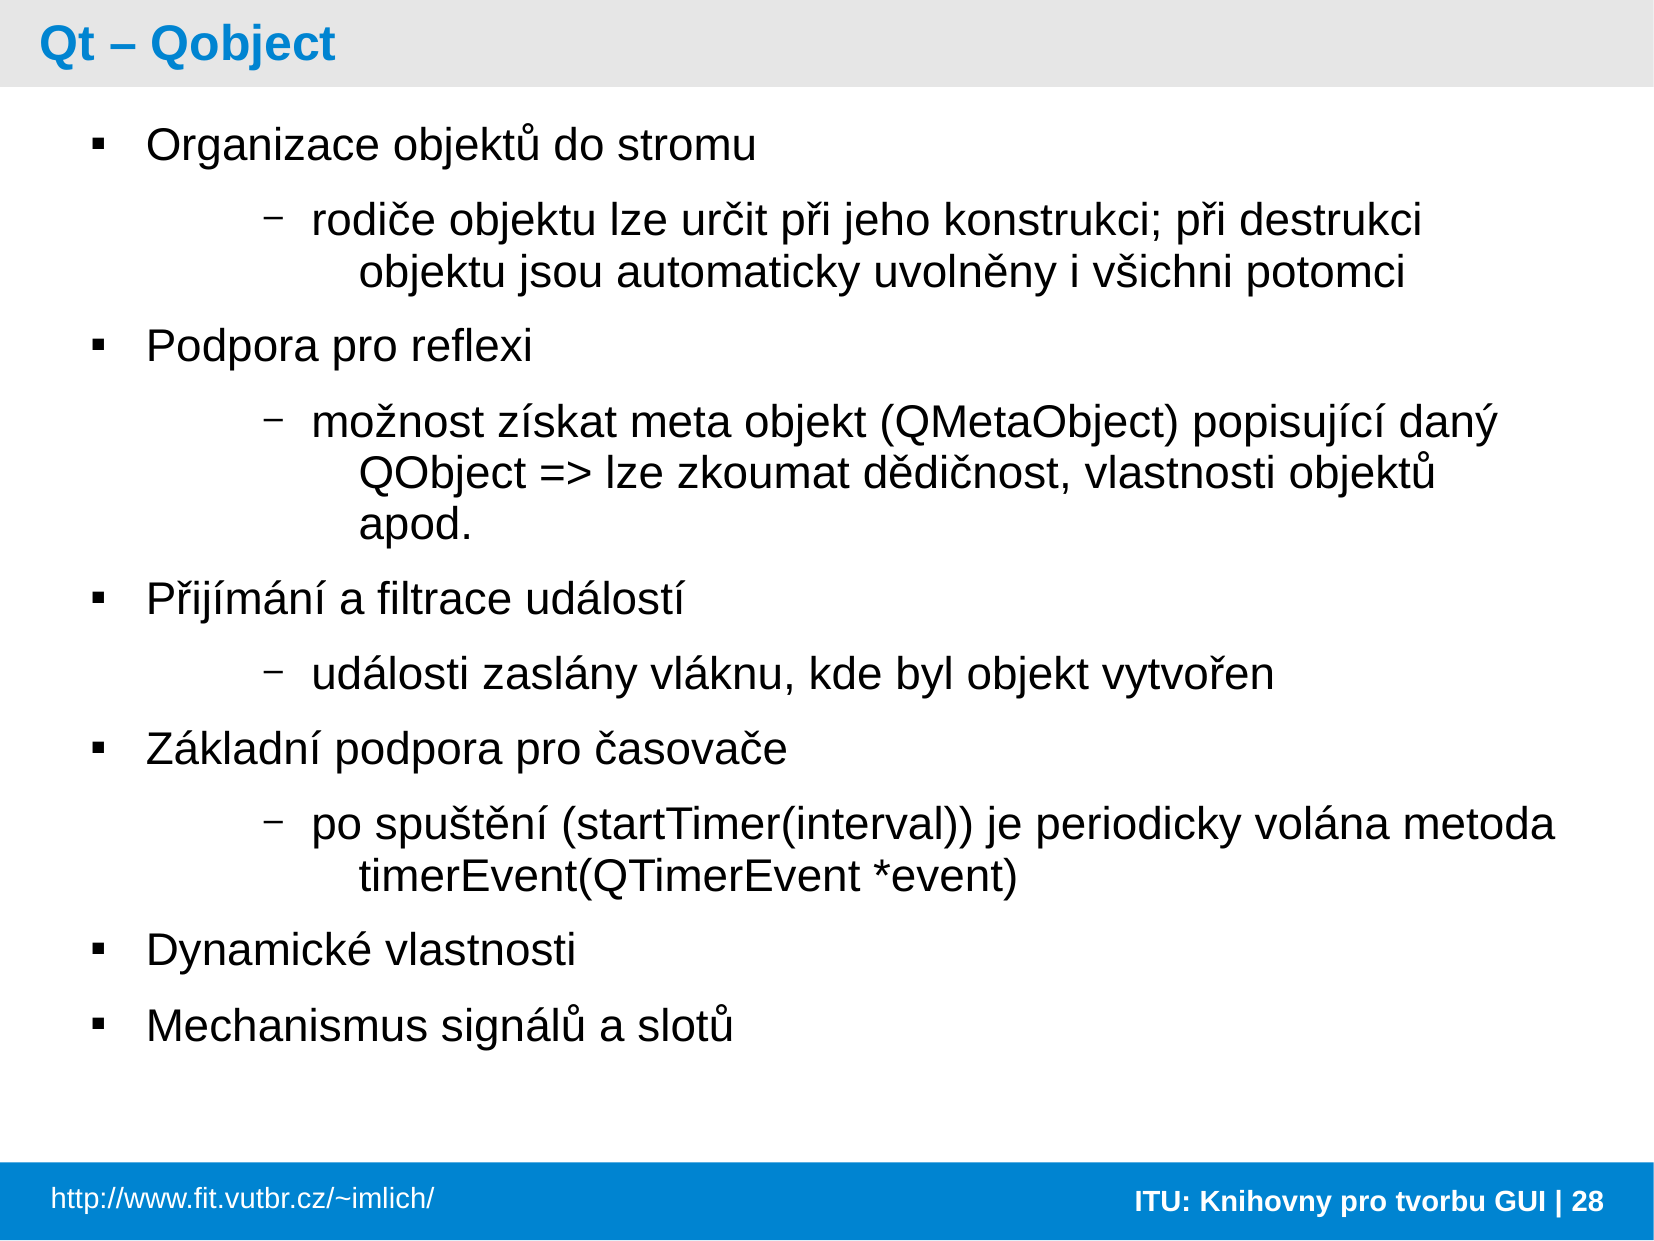

# Qt – Qobject
Organizace objektů do stromu
rodiče objektu lze určit při jeho konstrukci; při destrukci objektu jsou automaticky uvolněny i všichni potomci
Podpora pro reflexi
možnost získat meta objekt (QMetaObject) popisující daný QObject => lze zkoumat dědičnost, vlastnosti objektů apod.
Přijímání a filtrace událostí
události zaslány vláknu, kde byl objekt vytvořen
Základní podpora pro časovače
po spuštění (startTimer(interval)) je periodicky volána metoda timerEvent(QTimerEvent *event)
Dynamické vlastnosti
Mechanismus signálů a slotů